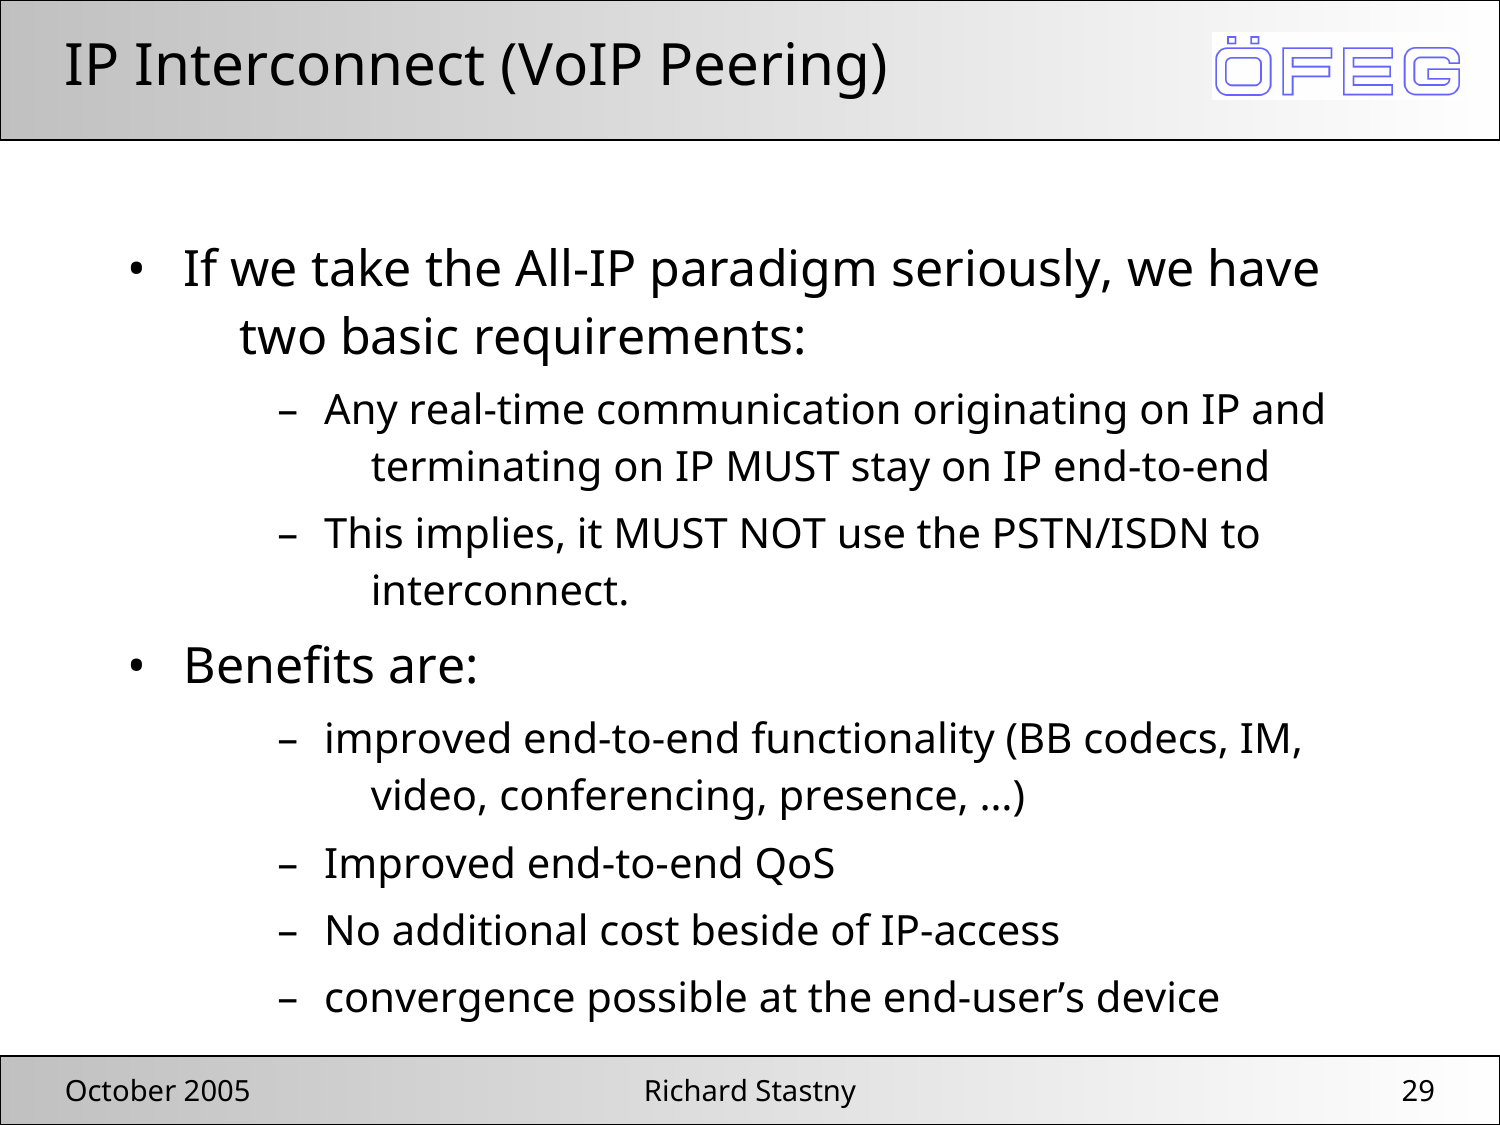

# IP Interconnect (VoIP Peering)
If we take the All-IP paradigm seriously, we have two basic requirements:
Any real-time communication originating on IP and terminating on IP MUST stay on IP end-to-end
This implies, it MUST NOT use the PSTN/ISDN to interconnect.
Benefits are:
improved end-to-end functionality (BB codecs, IM, video, conferencing, presence, …)
Improved end-to-end QoS
No additional cost beside of IP-access
convergence possible at the end-user’s device
October 2005
Richard Stastny
29